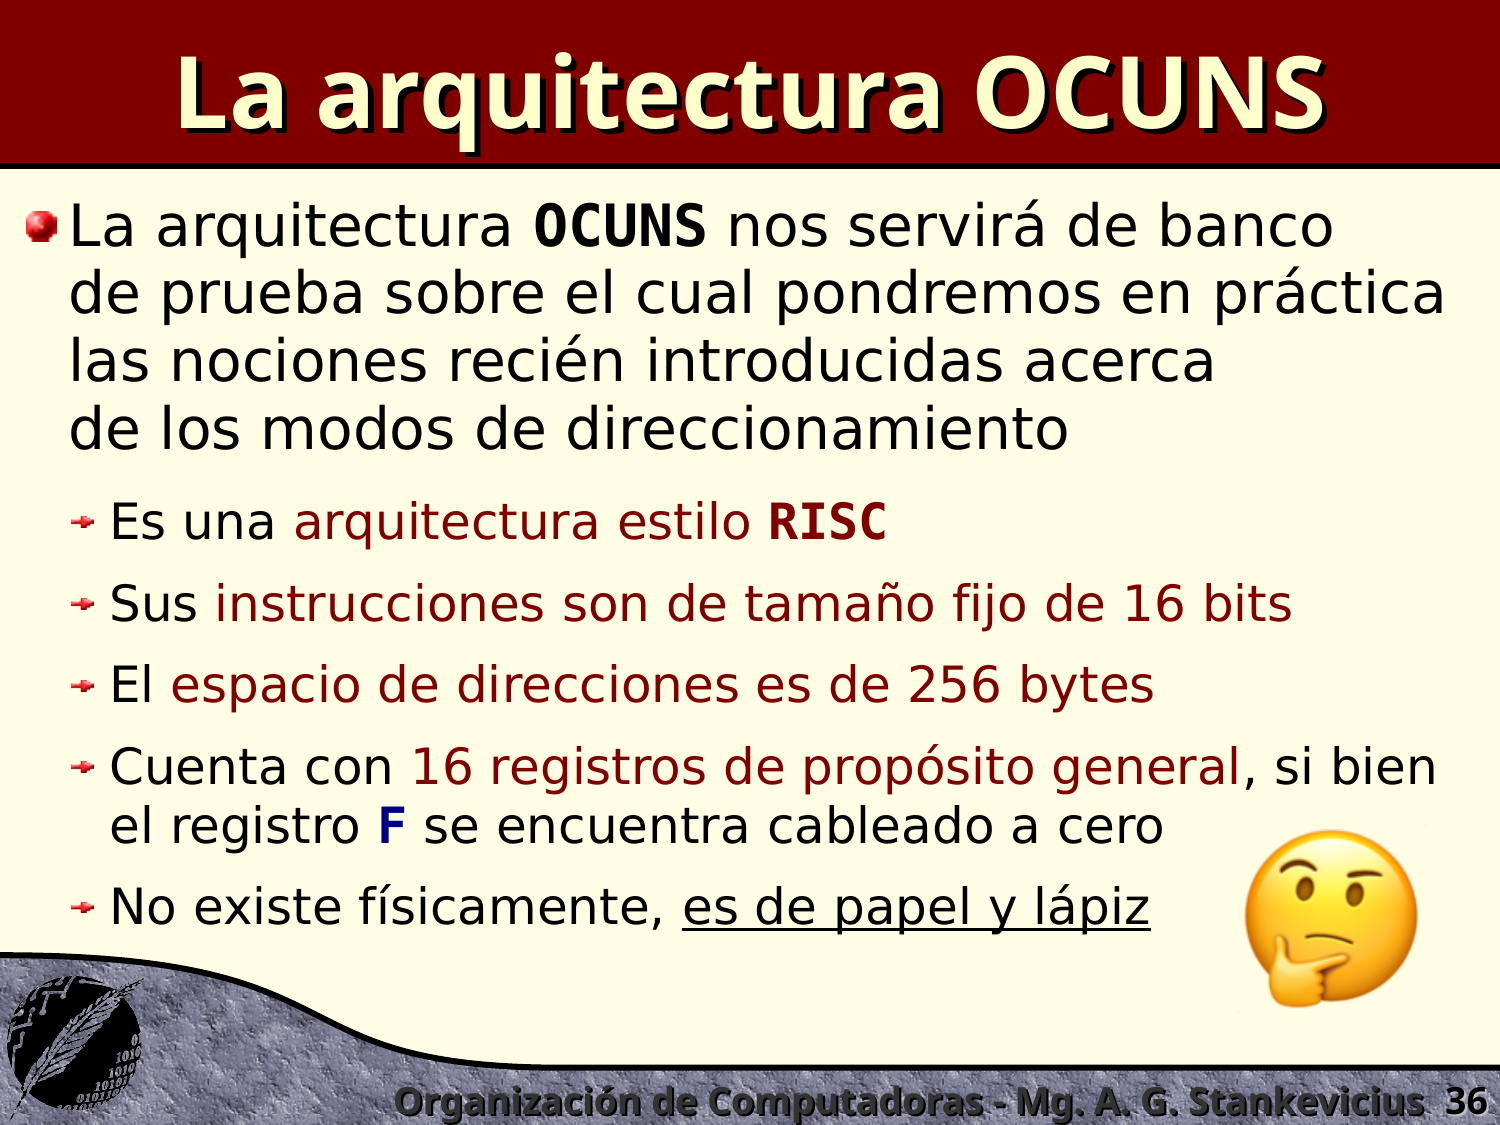

# La arquitectura OCUNS
La arquitectura OCUNS nos servirá de banco
de prueba sobre el cual pondremos en práctica las nociones recién introducidas acerca
de los modos de direccionamiento
Es una arquitectura estilo RISC
Sus instrucciones son de tamaño fijo de 16 bits
El espacio de direcciones es de 256 bytes
Cuenta con 16 registros de propósito general, si bien el registro F se encuentra cableado a cero
No existe físicamente, es de papel y lápiz
36